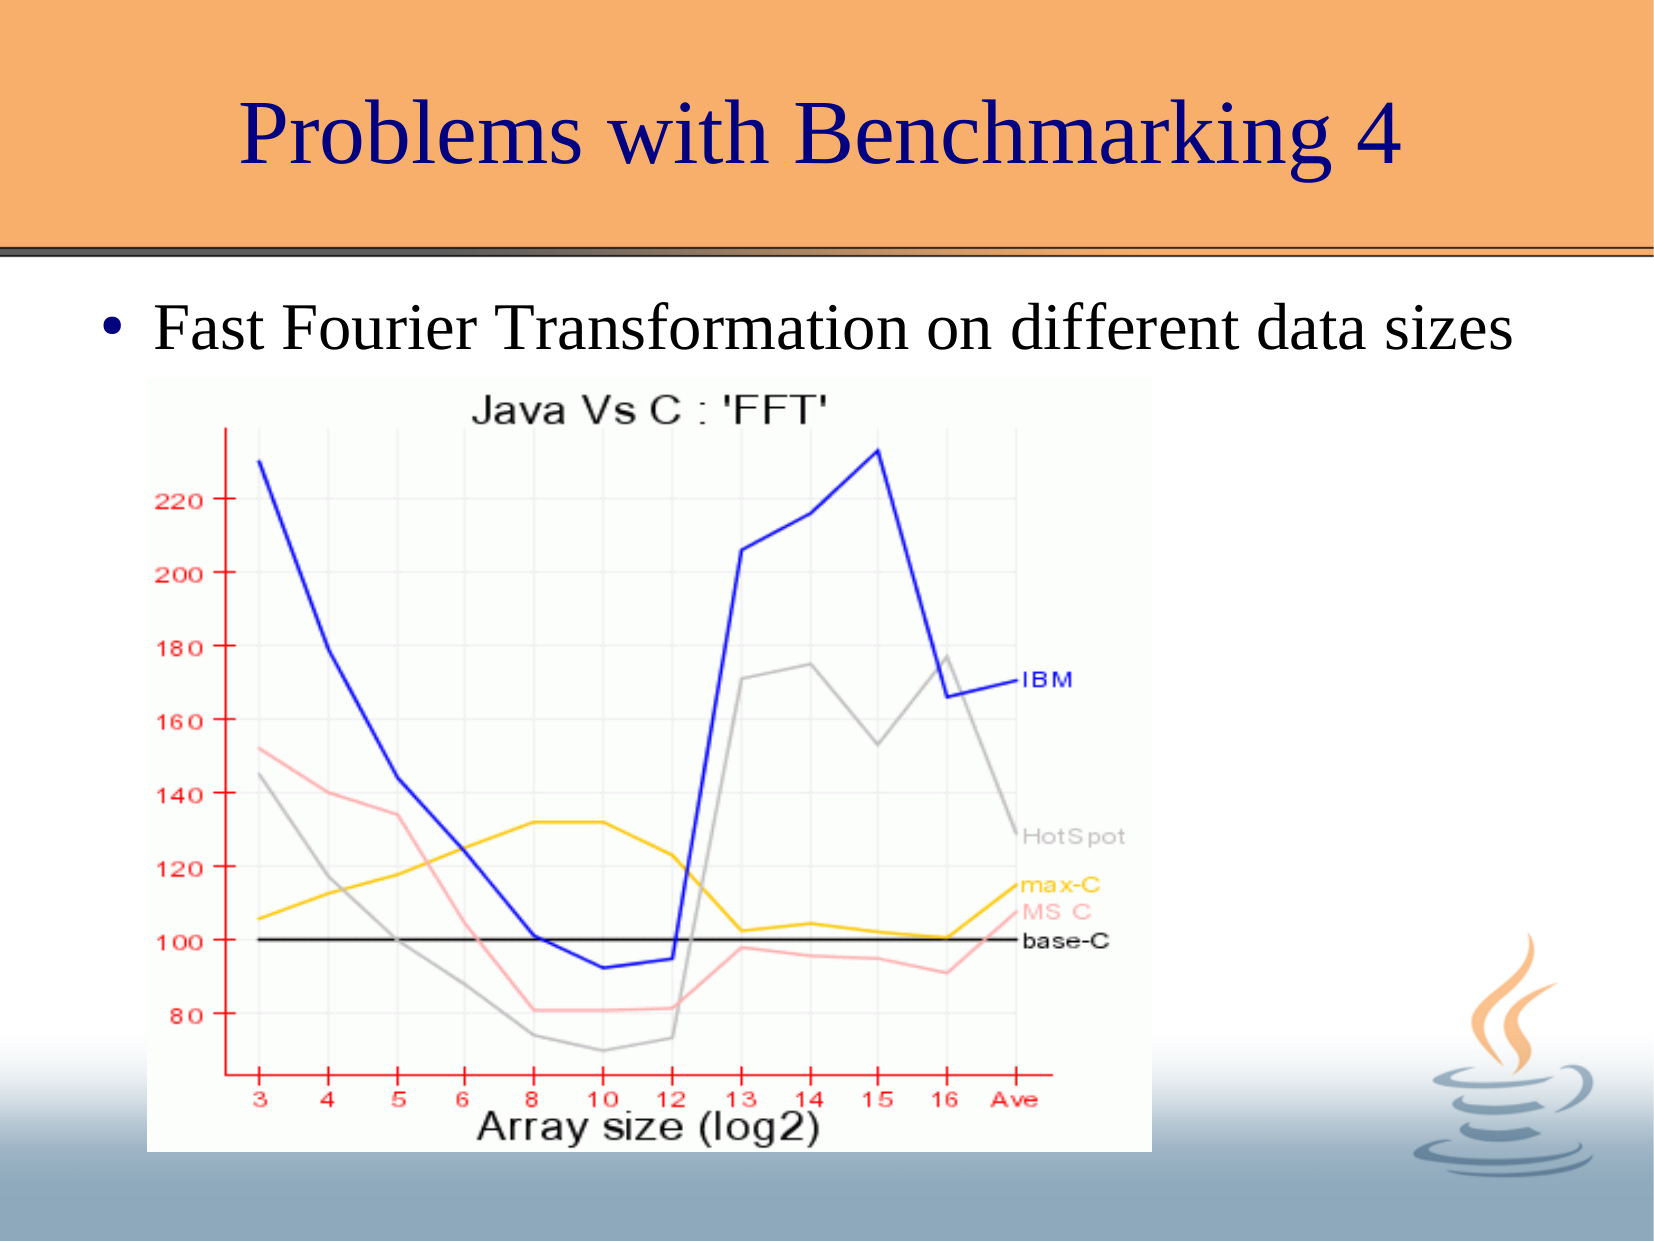

# Problems with Benchmarking 4
Fast Fourier Transformation on different data sizes